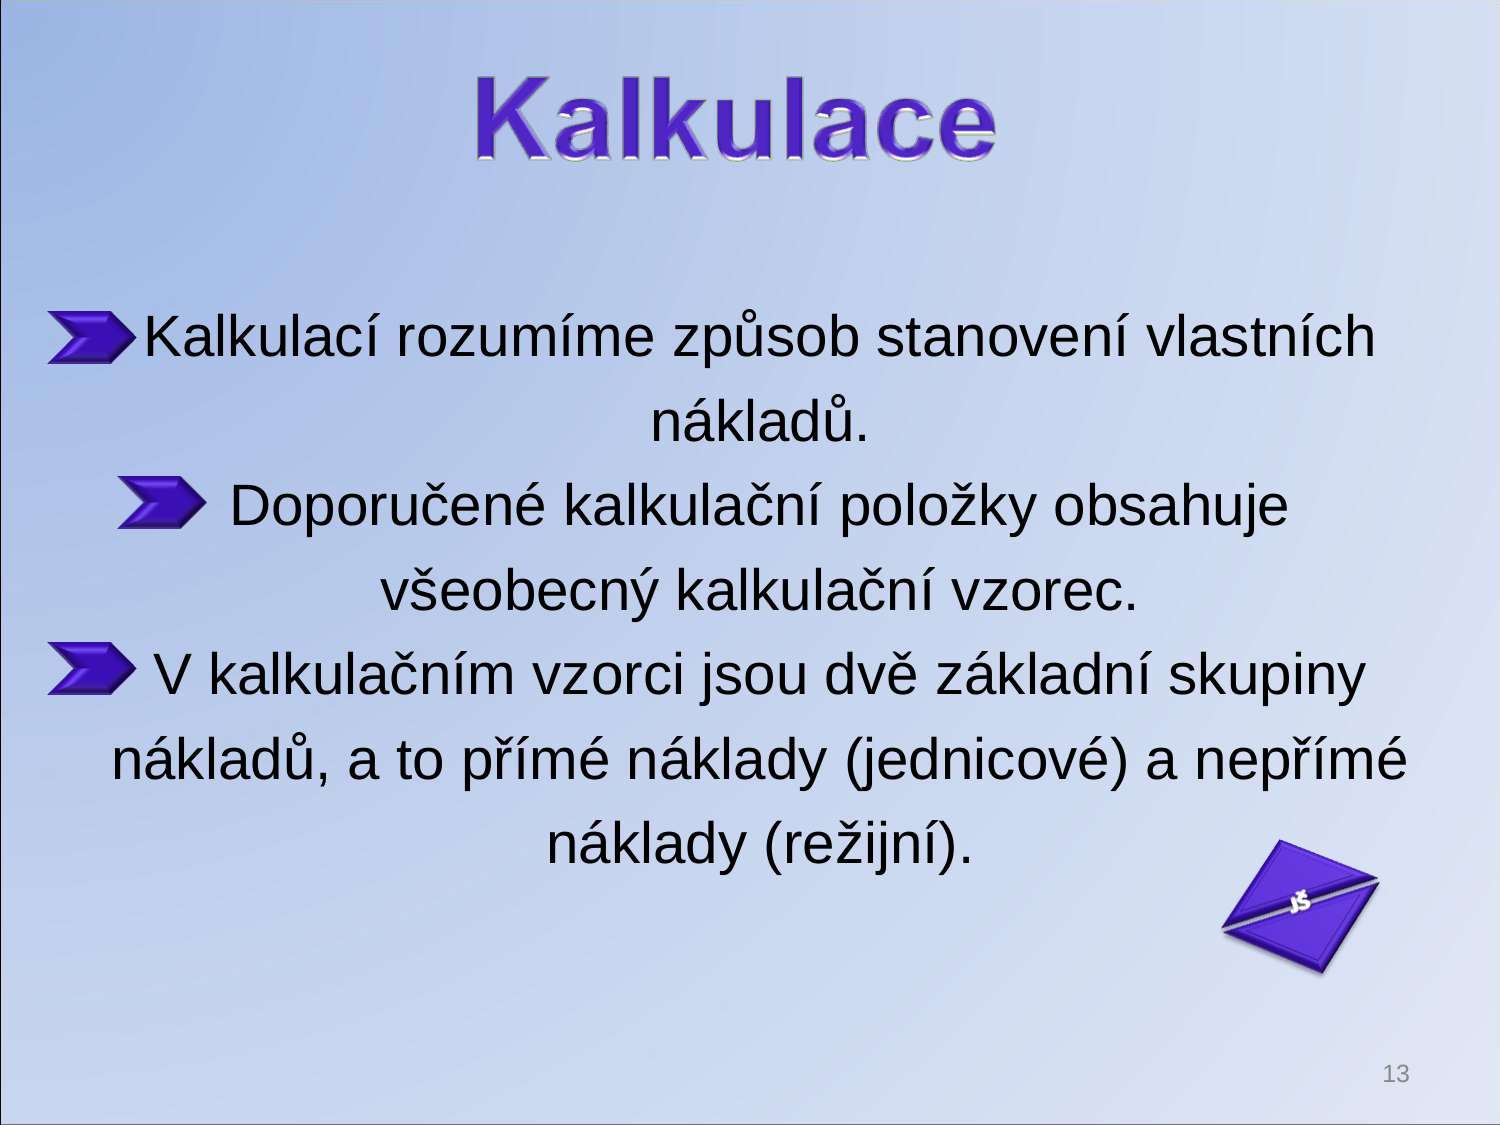

# Kalkulací rozumíme způsob stanovení vlastních
nákladů.
Doporučené kalkulační položky obsahuje
všeobecný kalkulační vzorec.
V kalkulačním vzorci jsou dvě základní skupiny
nákladů, a to přímé náklady (jednicové) a nepřímé
náklady (režijní).